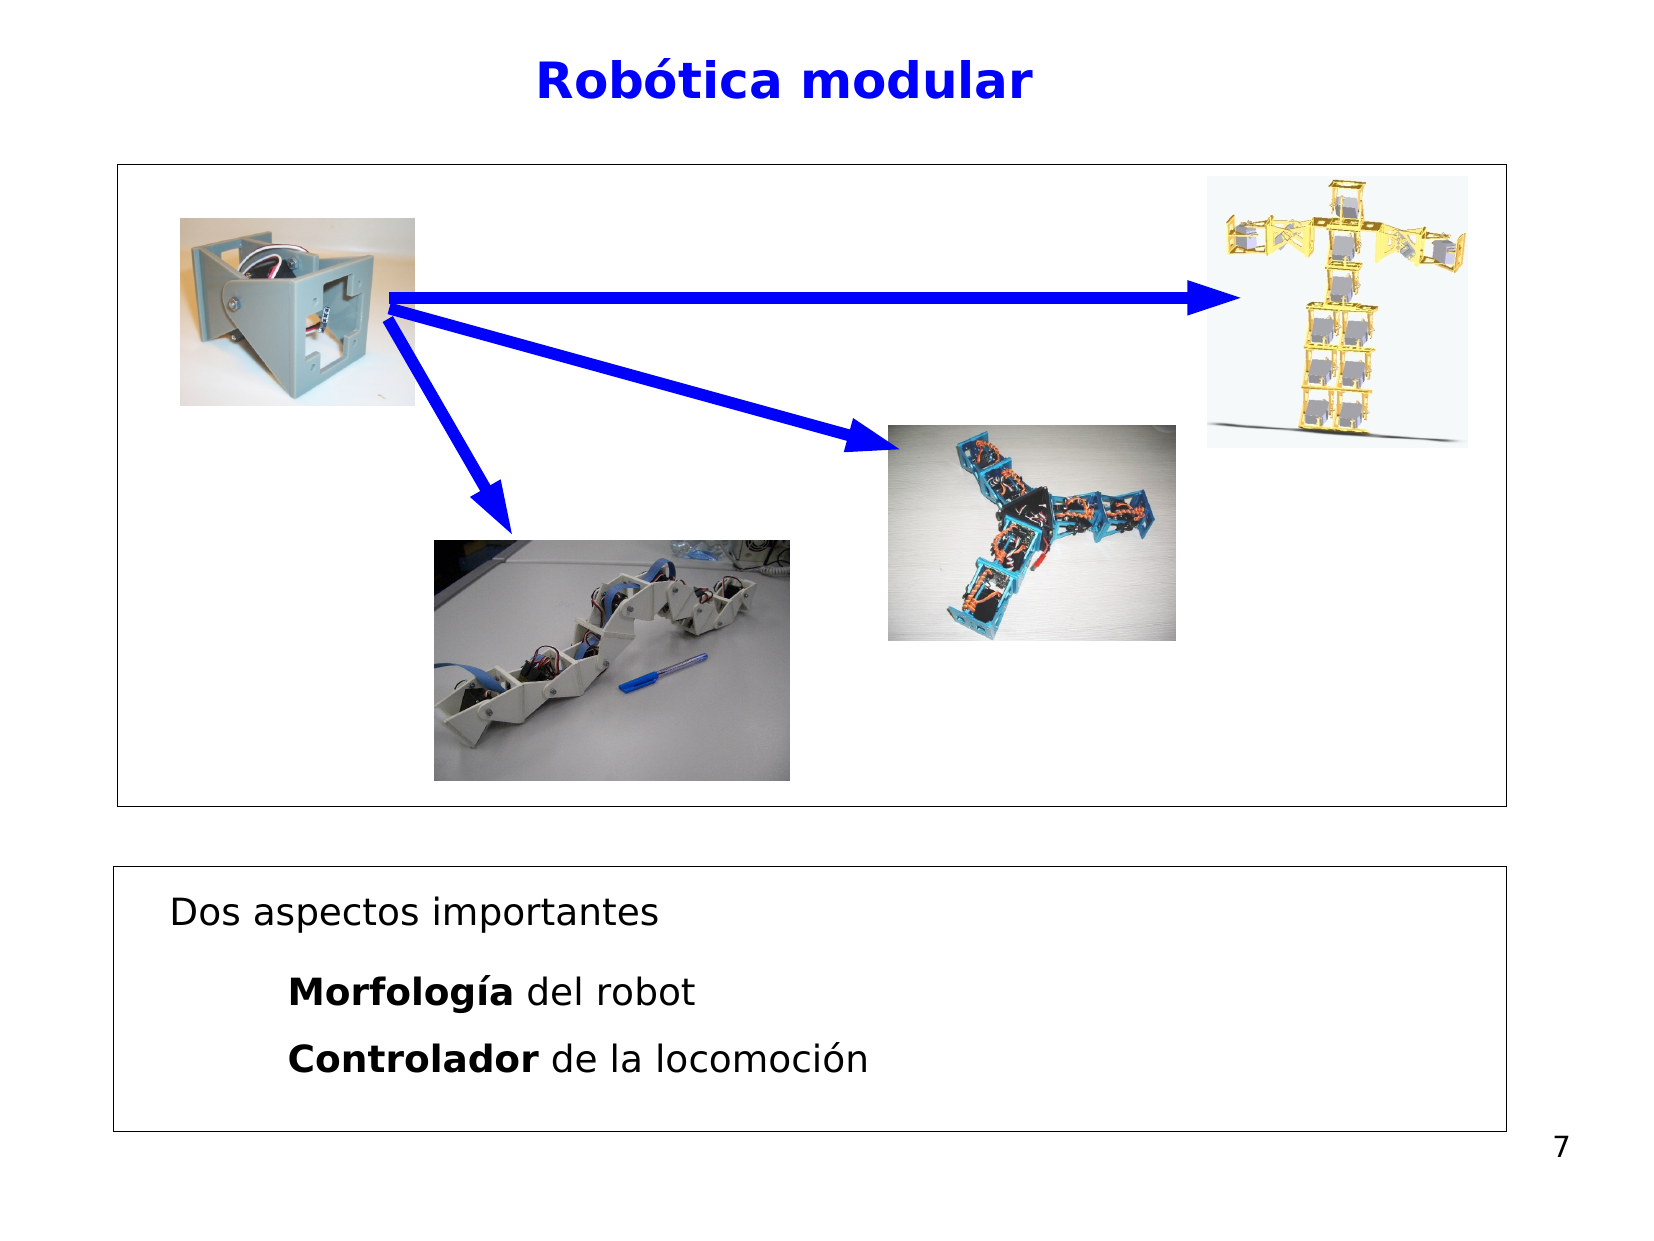

Robótica modular
 Dos aspectos importantes
 Morfología del robot
 Controlador de la locomoción
7